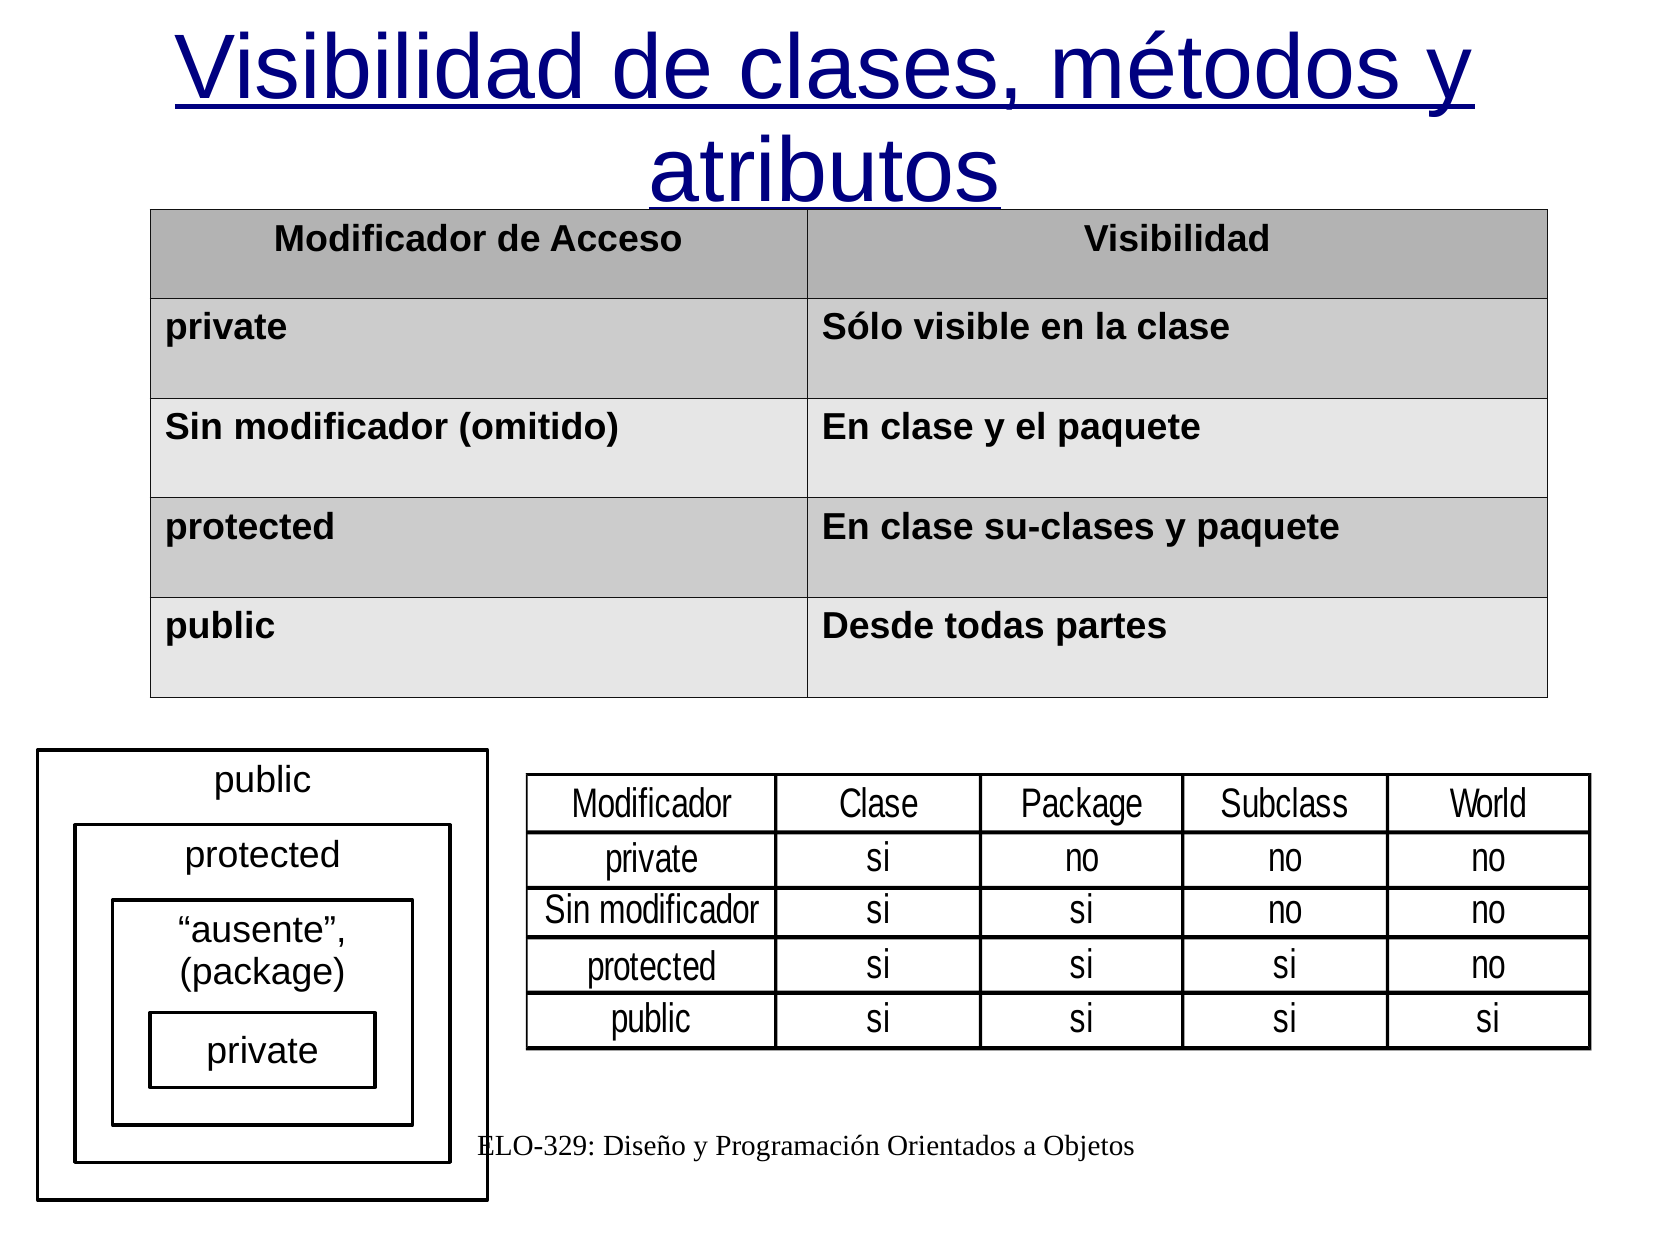

# Visibilidad de clases, métodos y atributos
| Modificador de Acceso | Visibilidad |
| --- | --- |
| private | Sólo visible en la clase |
| Sin modificador (omitido) | En clase y el paquete |
| protected | En clase su-clases y paquete |
| public | Desde todas partes |
public
protected
“ausente”,
(package)
private